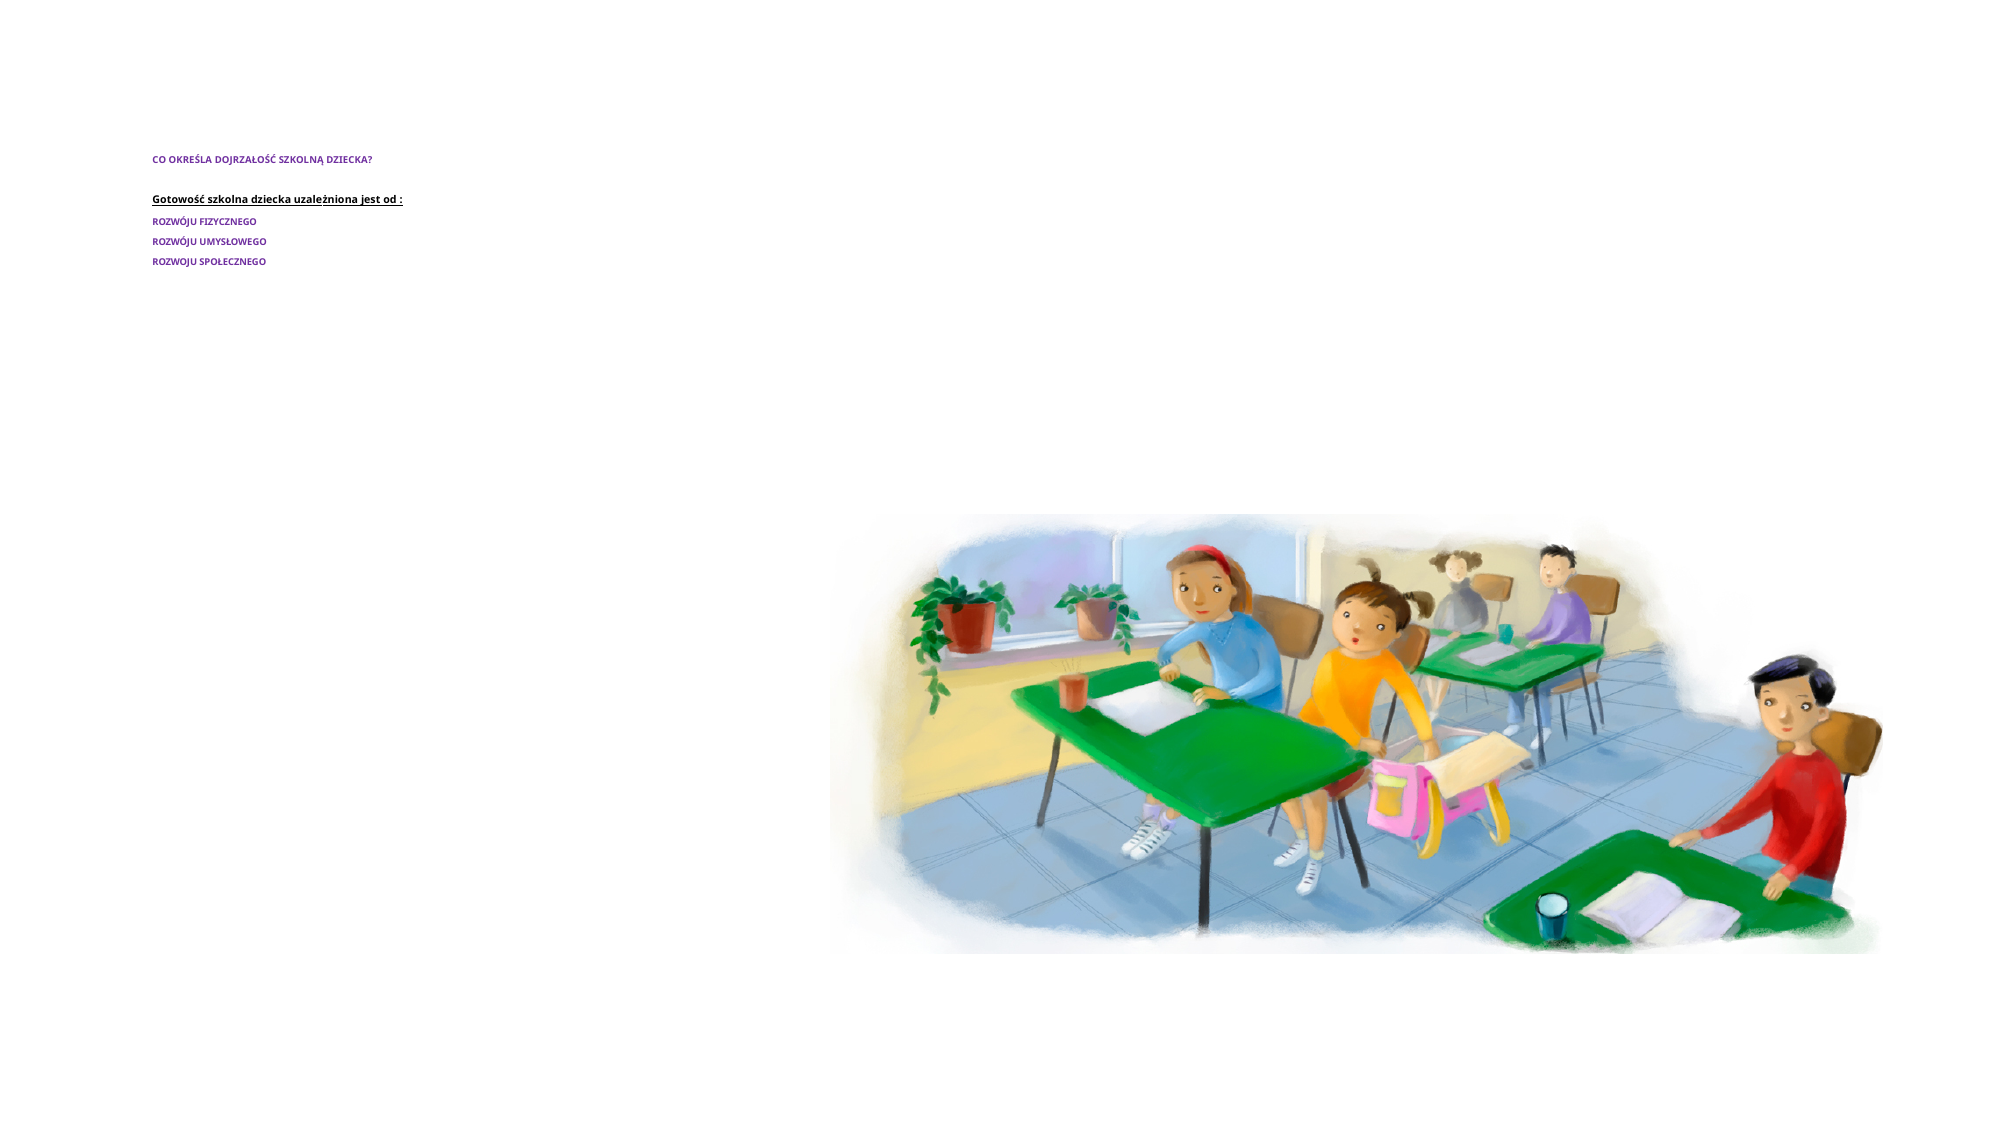

# CO OKREŚLA DOJRZAŁOŚĆ SZKOLNĄ DZIECKA? Gotowość szkolna dziecka uzależniona jest od : ROZWÓJU FIZYCZNEGO ROZWÓJU UMYSŁOWEGO ROZWOJU SPOŁECZNEGO